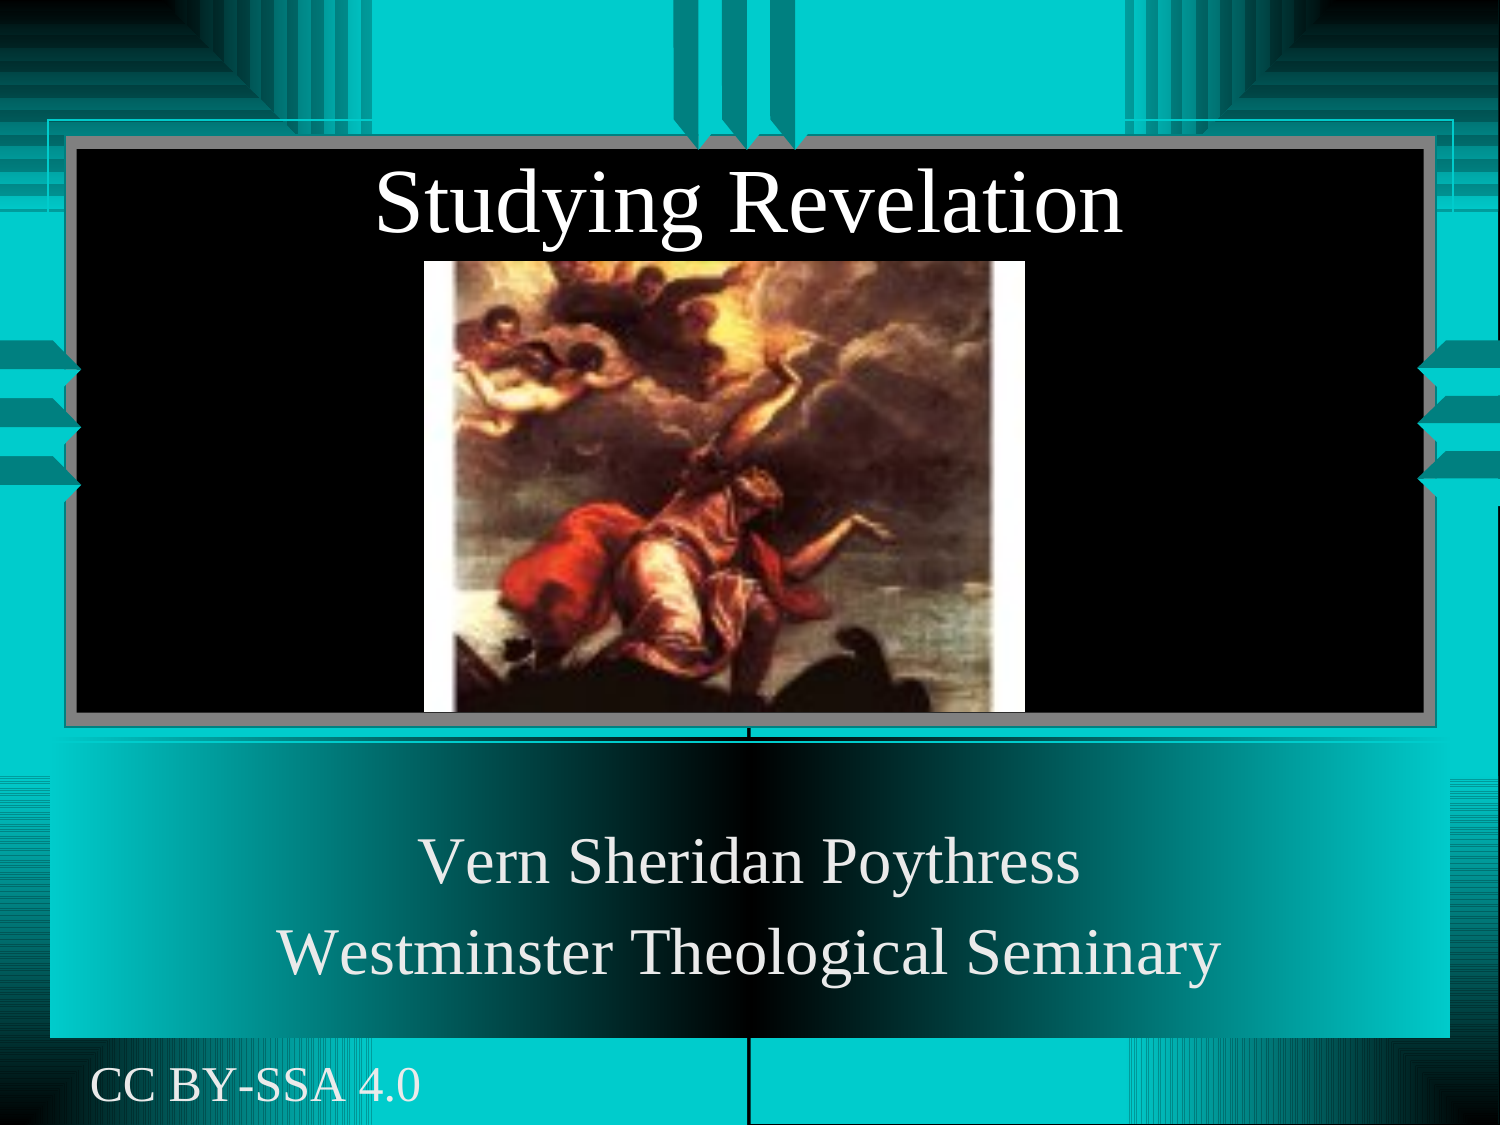

# Studying Revelation
Vern Sheridan Poythress
Westminster Theological Seminary
CC BY-SSA 4.0